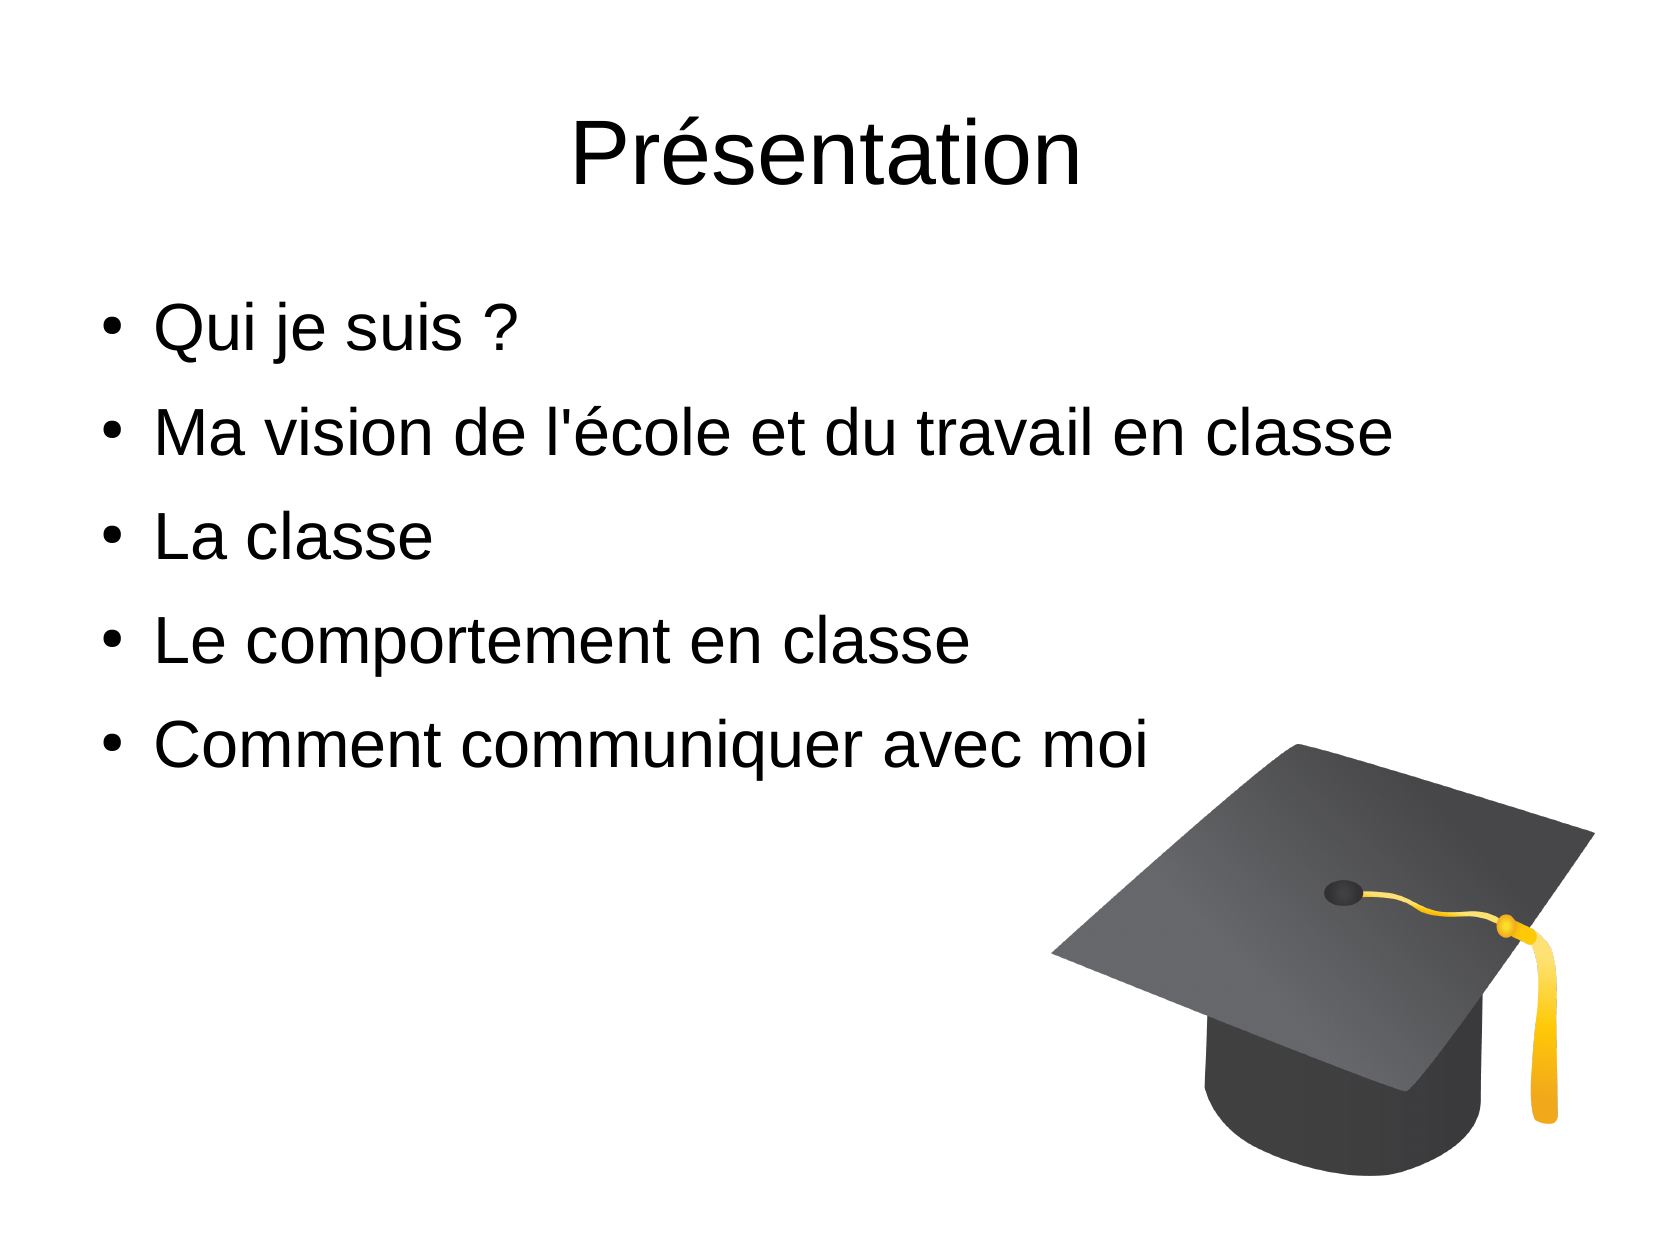

# Présentation
Qui je suis ?
Ma vision de l'école et du travail en classe
La classe
Le comportement en classe
Comment communiquer avec moi